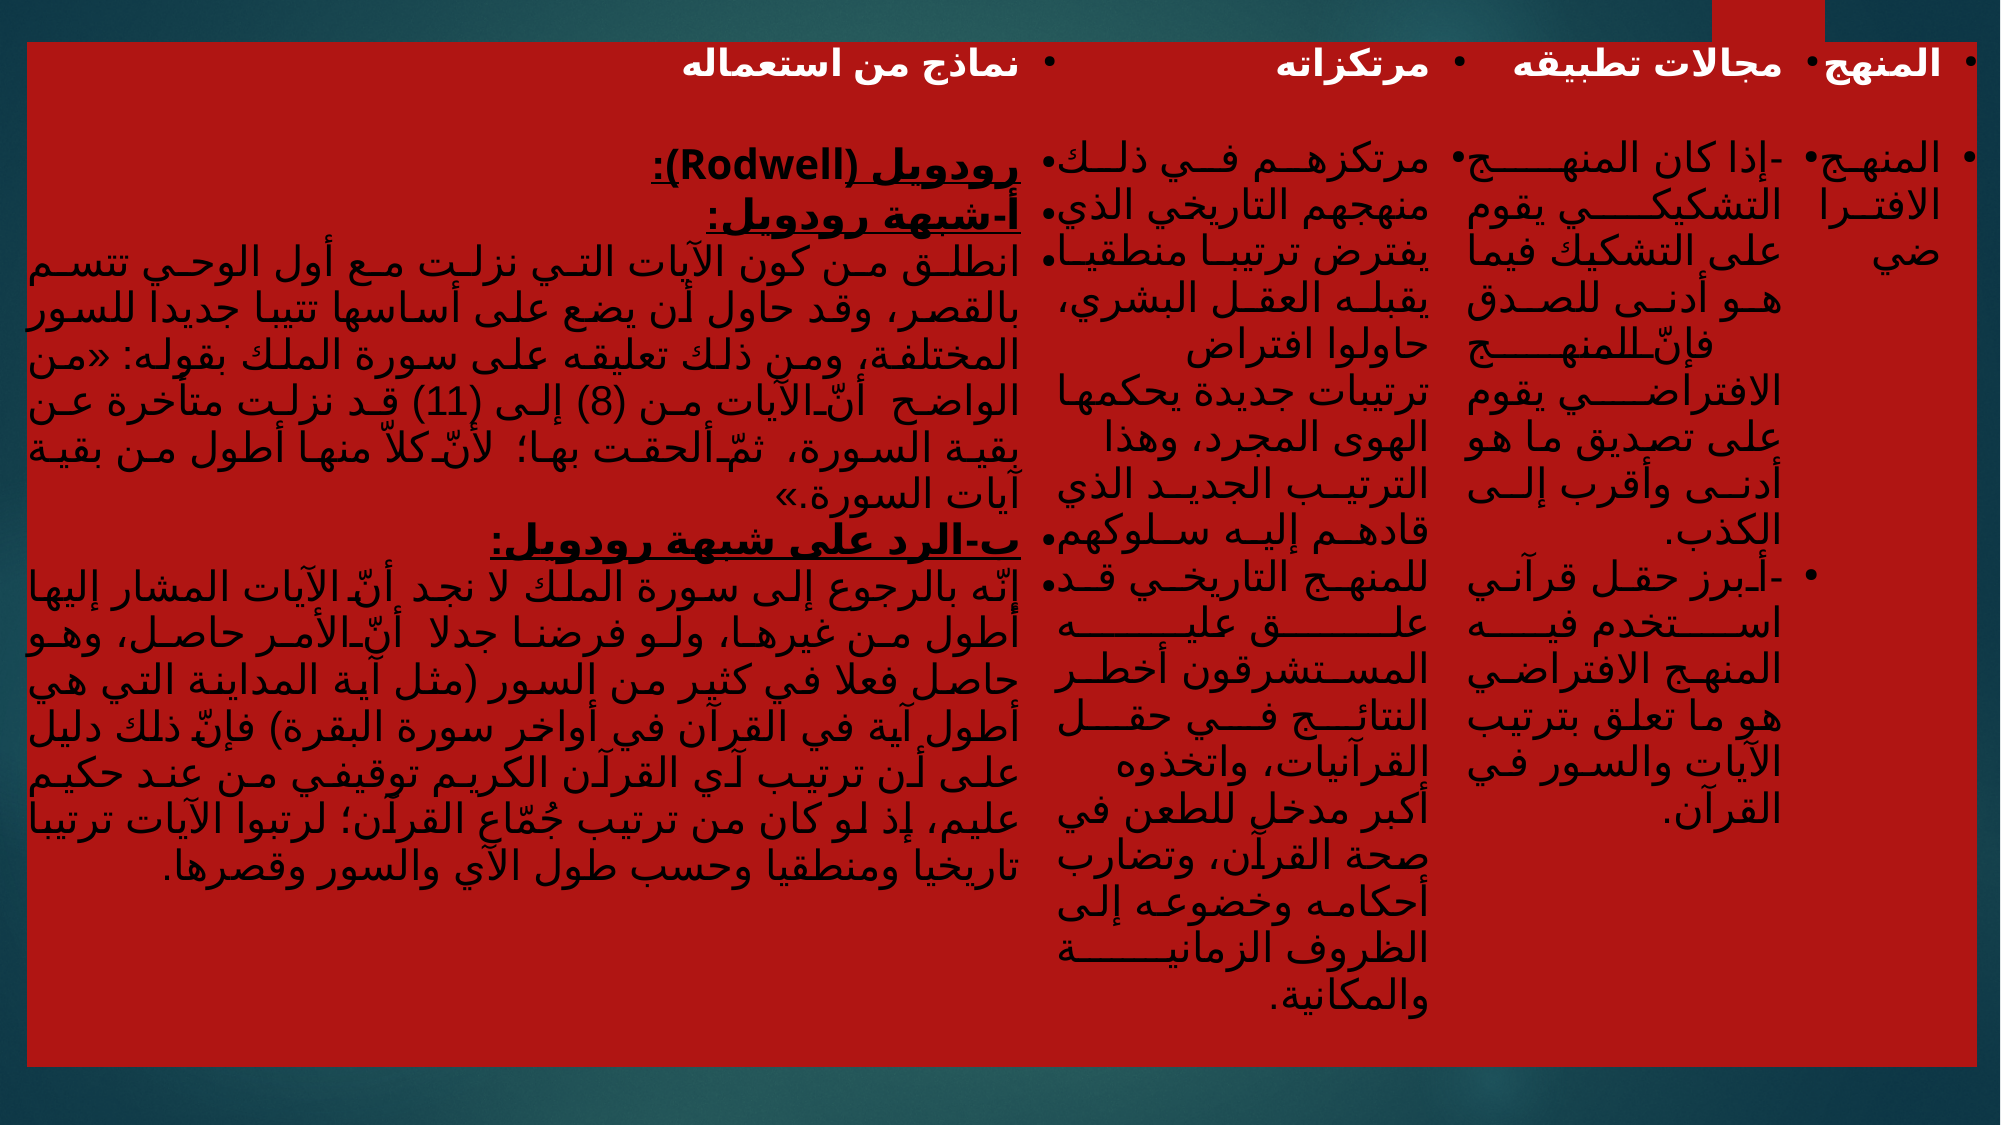

#
| نماذج من استعماله | مرتكزاته | مجالات تطبيقه | المنهج |
| --- | --- | --- | --- |
| رودويل (Rodwell): أ-شبهة رودويل: انطلق من كون الآيات التي نزلت مع أول الوحي تتسم بالقصر، وقد حاول أن يضع على أساسها تتيبا جديدا للسور المختلفة، ومن ذلك تعليقه على سورة الملك بقوله: «من الواضح أنّ الآيات من (8) إلى (11) قد نزلت متأخرة عن بقية السورة، ثمّ ألحقت بها؛ لأنّ كلاّ منها أطول من بقية آيات السورة.» ب-الرد على شبهة رودويل: إنّه بالرجوع إلى سورة الملك لا نجد أنّ الآيات المشار إليها أطول من غيرها، ولو فرضنا جدلا أنّ الأمر حاصل، وهو حاصل فعلا في كثير من السور (مثل آية المداينة التي هي أطول آية في القرآن في أواخر سورة البقرة) فإنّ ذلك دليل على أن ترتيب آي القرآن الكريم توقيفي من عند حكيم عليم، إذ لو كان من ترتيب جُمّاع القرآن؛ لرتبوا الآيات ترتيبا تاريخيا ومنطقيا وحسب طول الآي والسور وقصرها. | مرتكزهم في ذلك منهجهم التاريخي الذي يفترض ترتيبا منطقيا يقبله العقل البشري، حاولوا افتراض ترتيبات جديدة يحكمها الهوى المجرد، وهذا الترتيب الجديد الذي قادهم إليه سلوكهم للمنهج التاريخي قد علق عليه المستشرقون أخطر النتائج في حقل القرآنيات، واتخذوه أكبر مدخل للطعن في صحة القرآن، وتضارب أحكامه وخضوعه إلى الظروف الزمانية والمكانية. | -إذا كان المنهج التشكيكي يقوم على التشكيك فيما هو أدنى للصدق فإنّ المنهج الافتراضي يقوم على تصديق ما هو أدنى وأقرب إلى الكذب. -أبرز حقل قرآني استخدم فيه المنهج الافتراضي هو ما تعلق بترتيب الآيات والسور في القرآن. | المنهج الافتراضي |